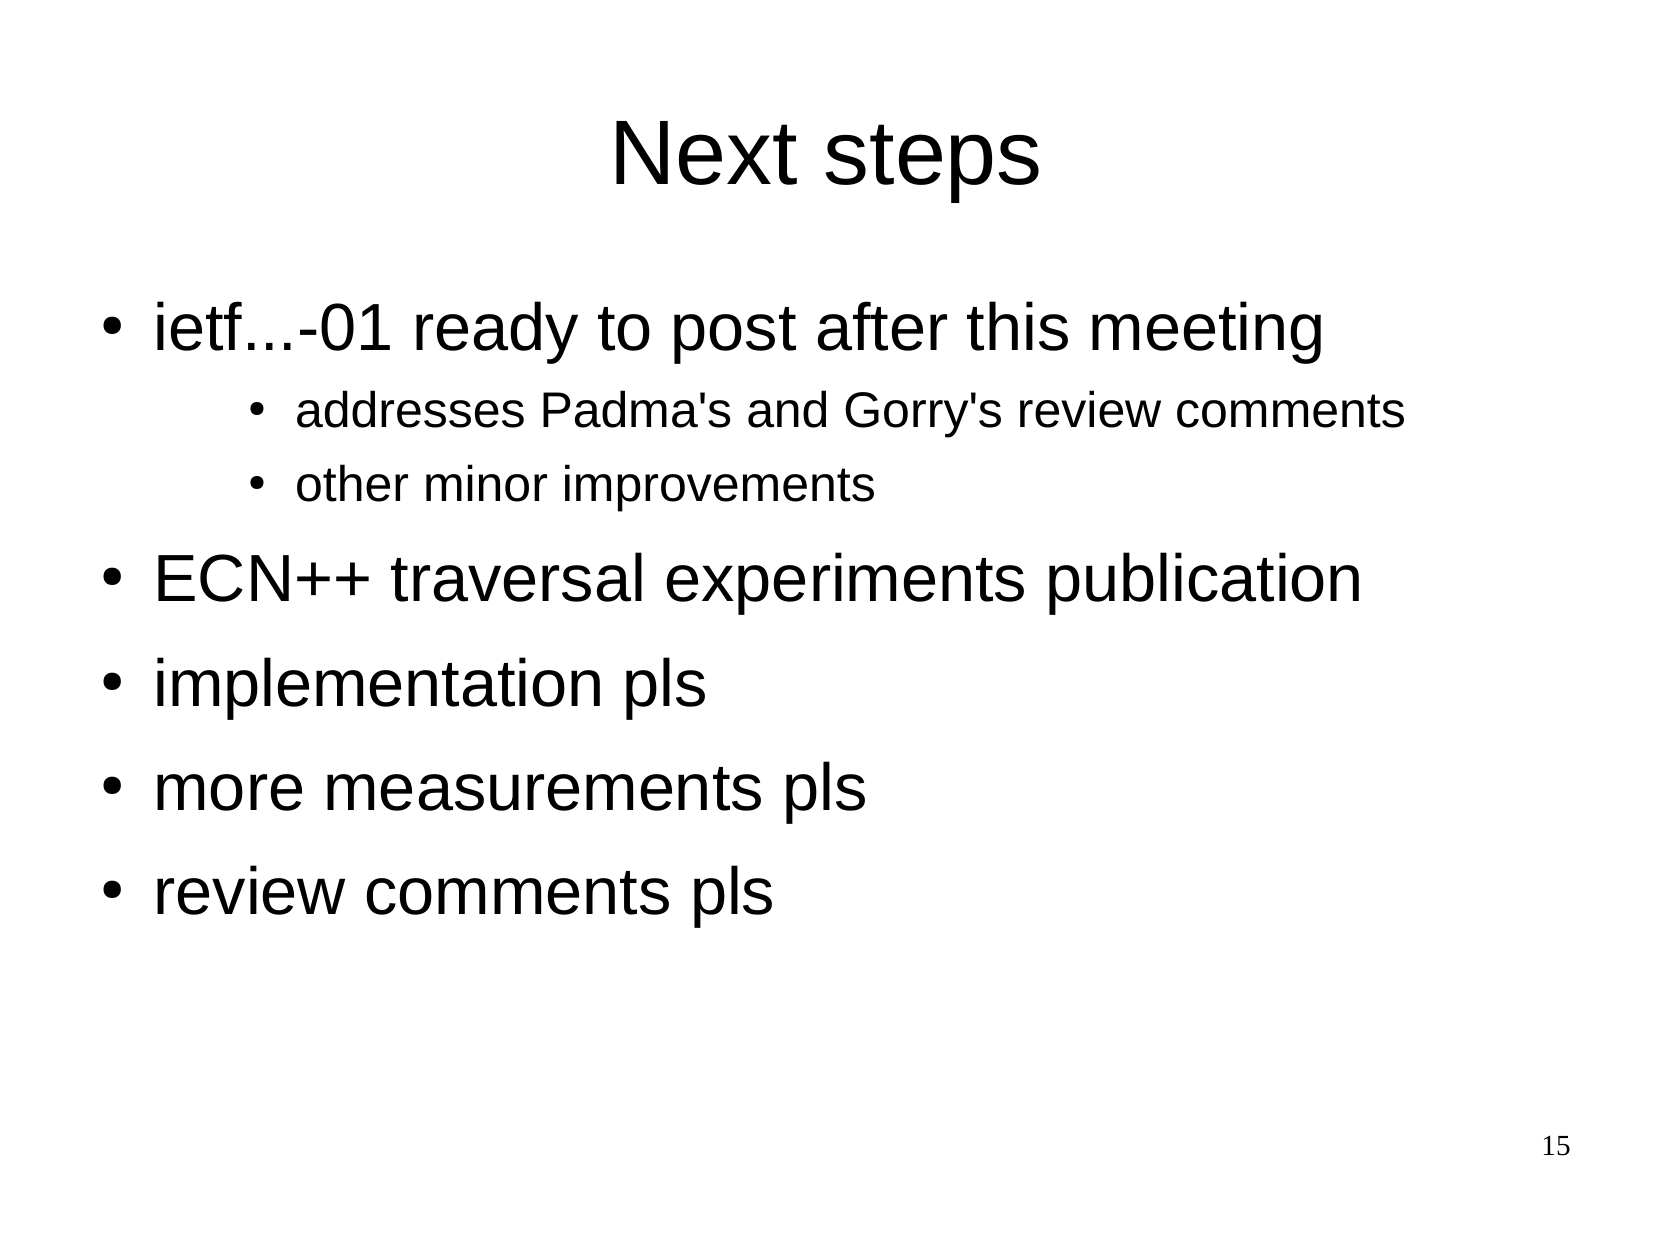

# Next steps
ietf...-01 ready to post after this meeting
addresses Padma's and Gorry's review comments
other minor improvements
ECN++ traversal experiments publication
implementation pls
more measurements pls
review comments pls
15